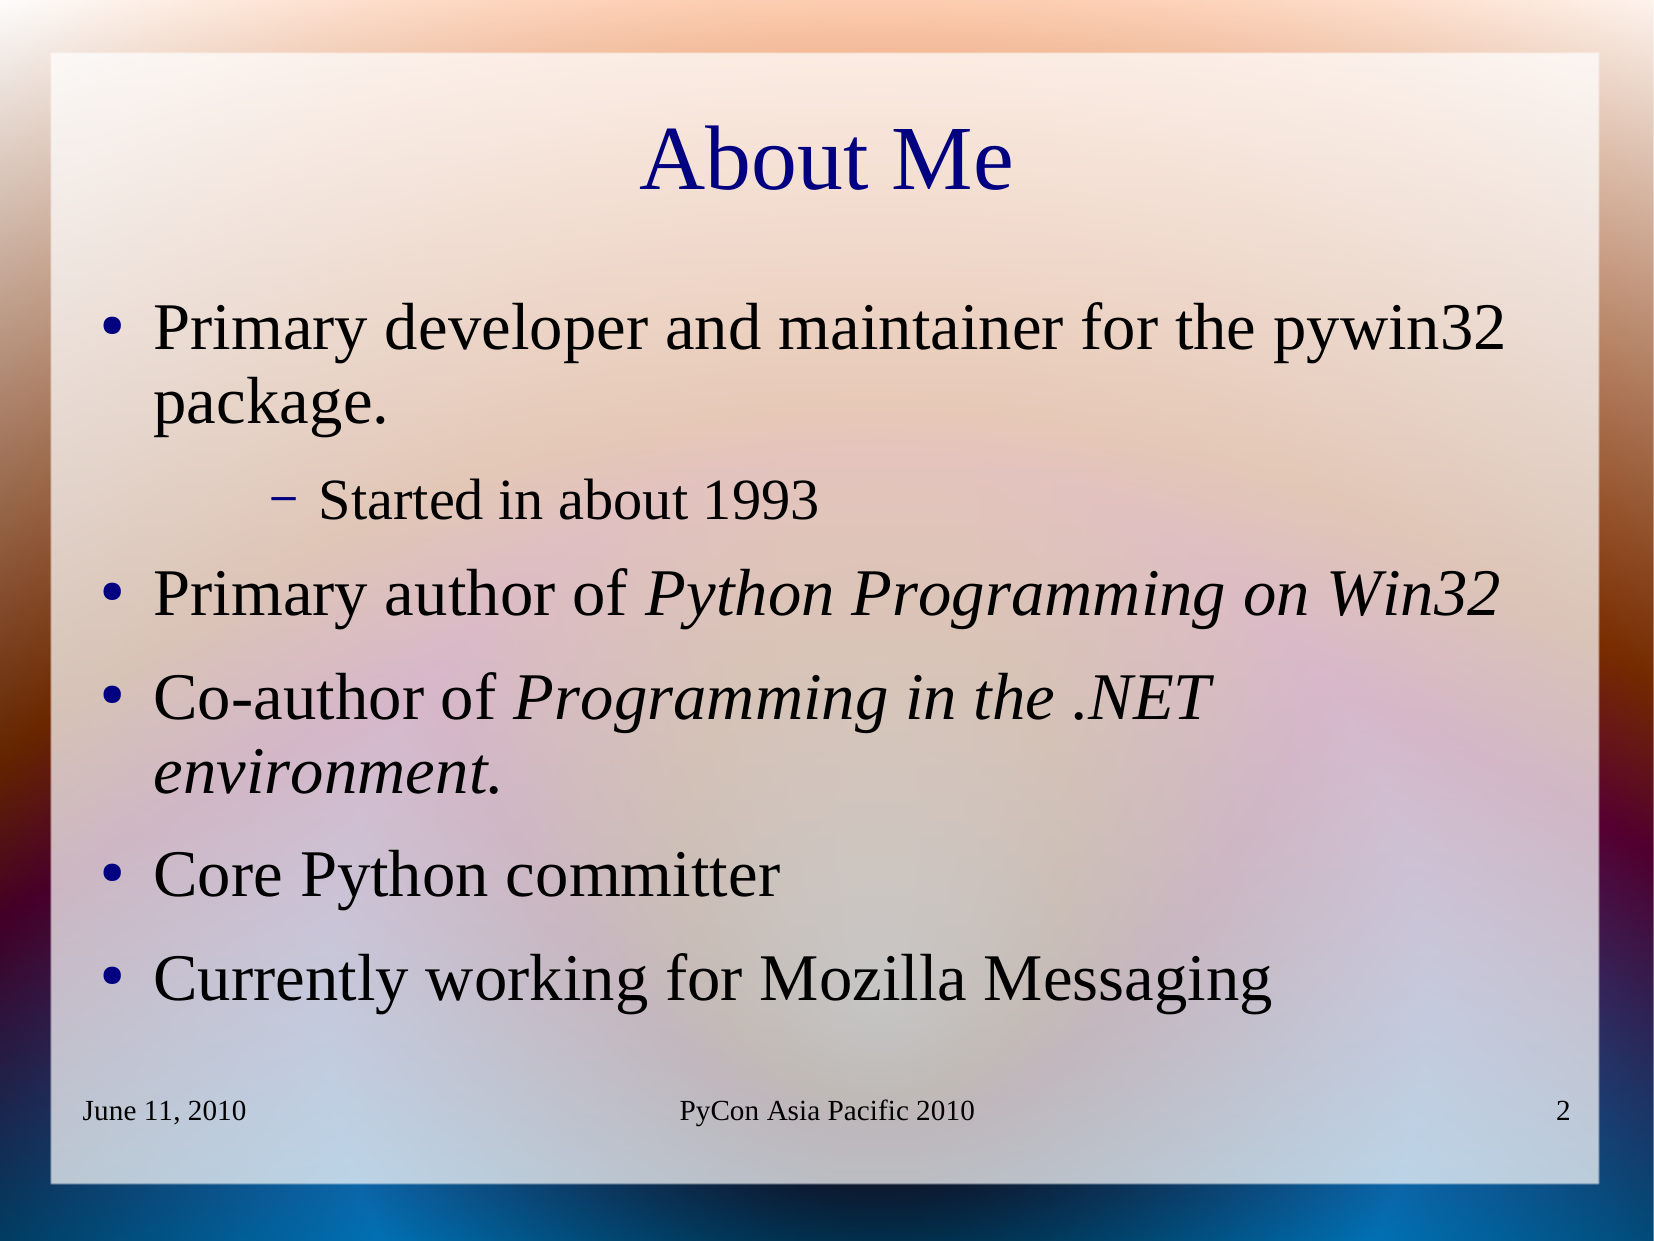

# About Me
Primary developer and maintainer for the pywin32 package.
Started in about 1993
Primary author of Python Programming on Win32
Co-author of Programming in the .NET environment.
Core Python committer
Currently working for Mozilla Messaging
June 11, 2010
PyCon Asia Pacific 2010
2